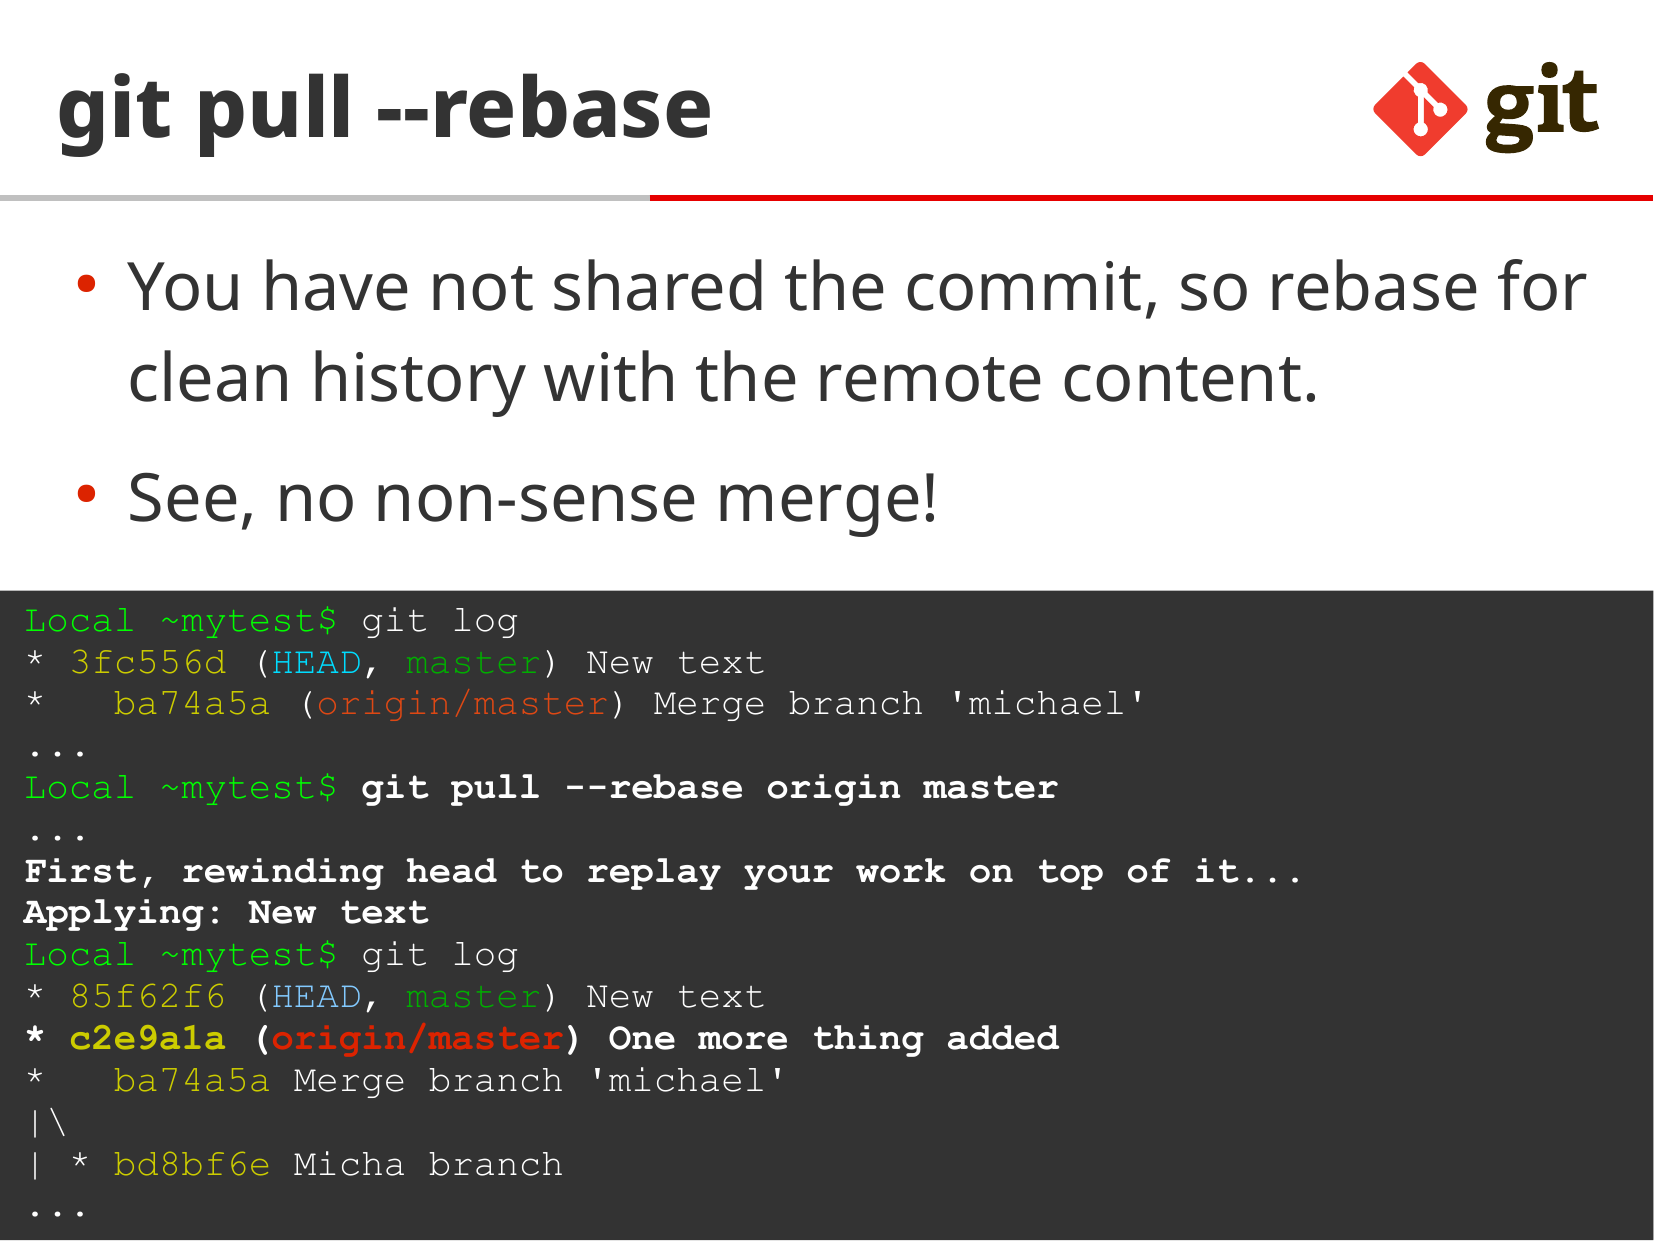

# git pull --rebase
You have not shared the commit, so rebase for clean history with the remote content.
See, no non-sense merge!
Local ~mytest$ git log
* 3fc556d (HEAD, master) New text
* ba74a5a (origin/master) Merge branch 'michael'
...
Local ~mytest$ git pull --rebase origin master
...
First, rewinding head to replay your work on top of it...
Applying: New text
Local ~mytest$ git log
* 85f62f6 (HEAD, master) New text
* c2e9a1a (origin/master) One more thing added
* ba74a5a Merge branch 'michael'
|\
| * bd8bf6e Micha branch
...
70